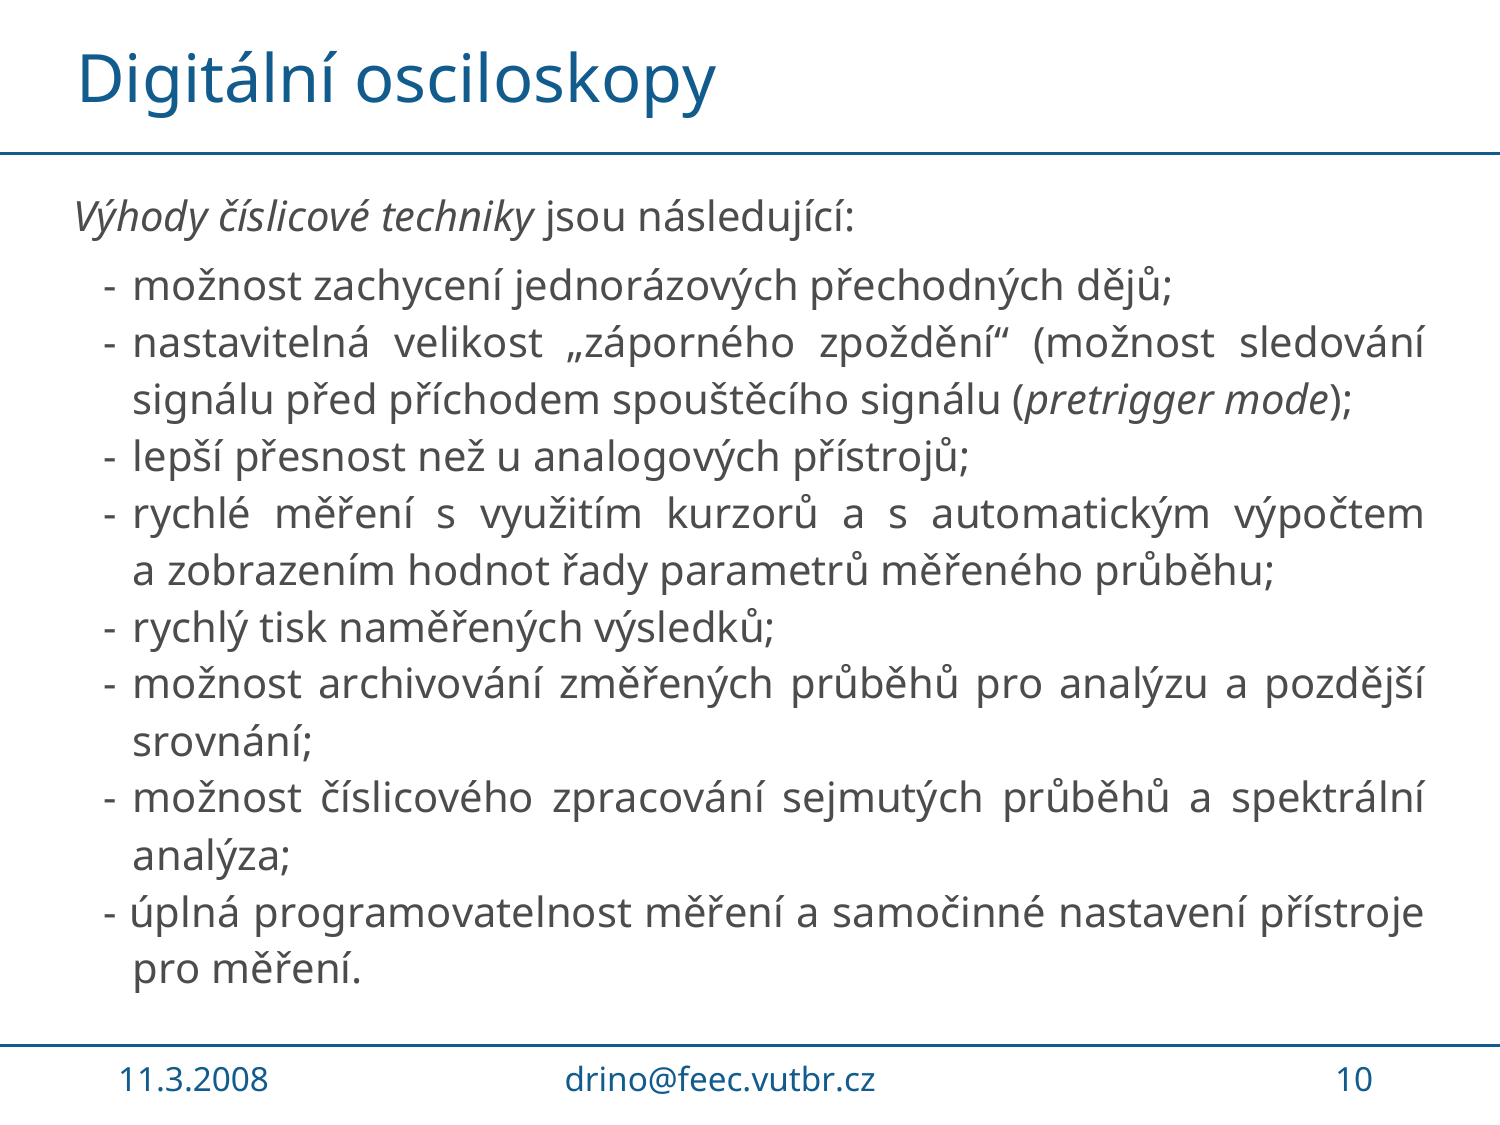

# Digitální osciloskopy
Výhody číslicové techniky jsou následující:
-	možnost zachycení jednorázových přechodných dějů;
-	nastavitelná velikost „záporného zpoždění“ (možnost sledování signálu před příchodem spouštěcího signálu (pretrigger mode);
-	lepší přesnost než u analogových přístrojů;
-	rychlé měření s využitím kurzorů a s automatickým výpočtem a zobrazením hodnot řady parametrů měřeného průběhu;
-	rychlý tisk naměřených výsledků;
-	možnost archivování změřených průběhů pro analýzu a pozdější srovnání;
-	možnost číslicového zpracování sejmutých průběhů a spektrální analýza;
- úplná programovatelnost měření a samočinné nastavení přístroje pro měření.
11.3.2008
drino@feec.vutbr.cz